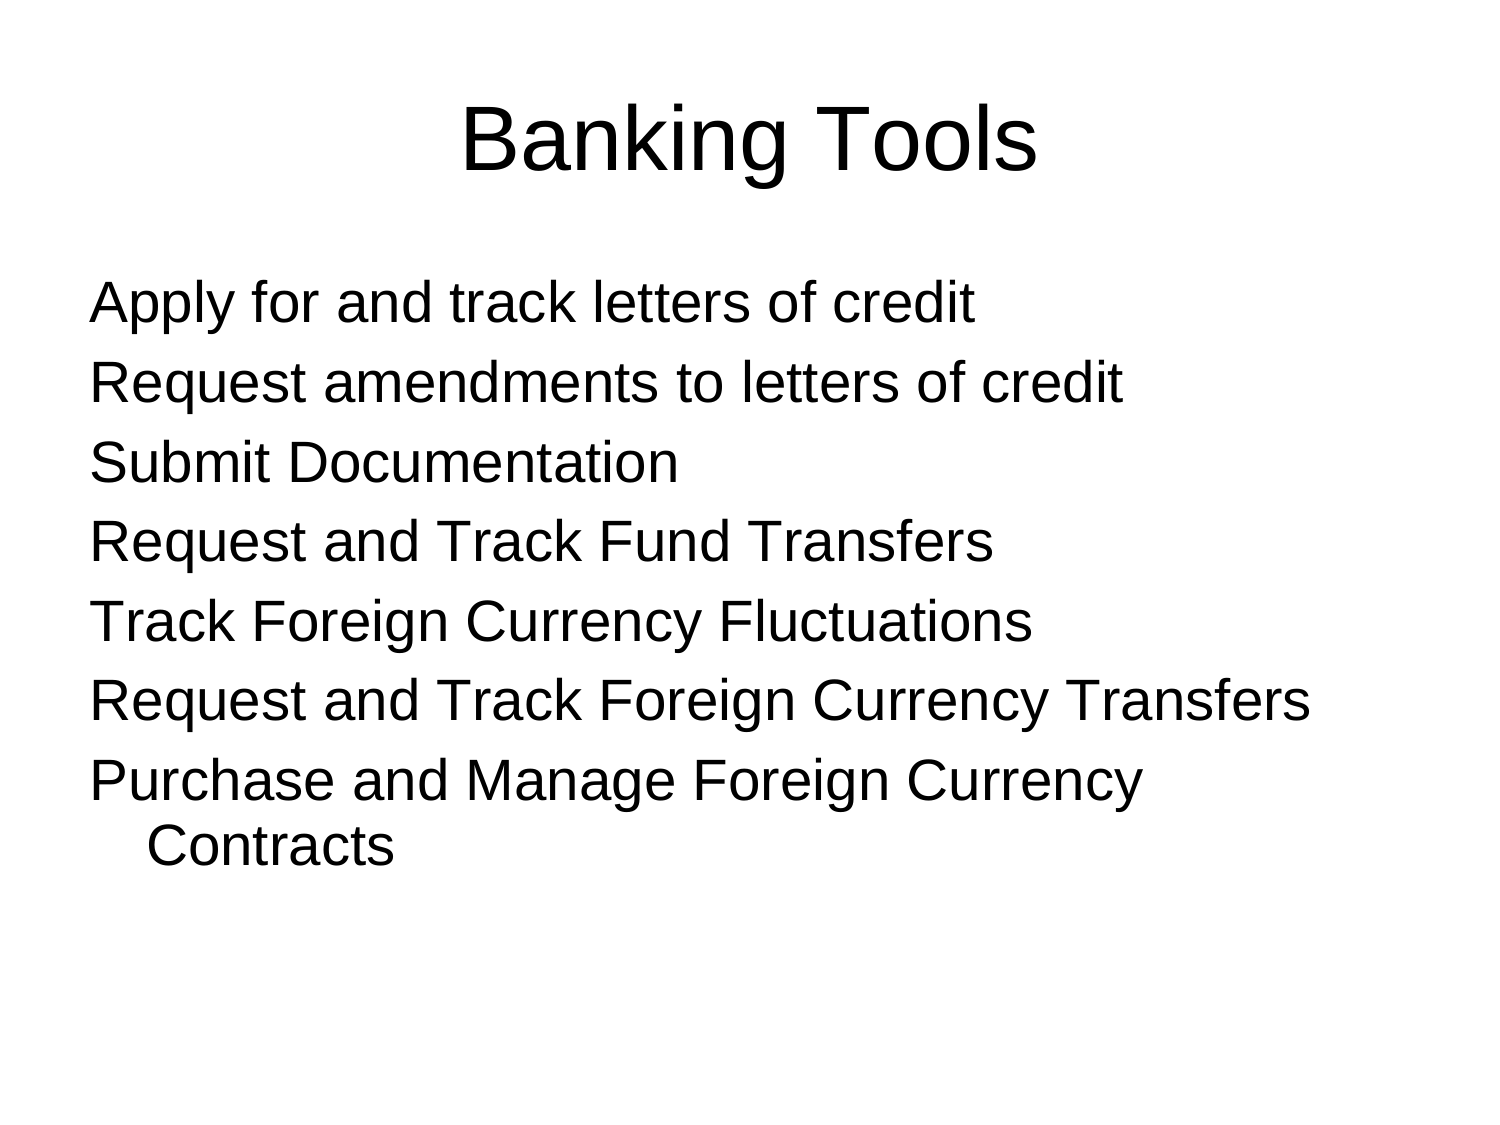

# Banking Tools
Apply for and track letters of credit
Request amendments to letters of credit
Submit Documentation
Request and Track Fund Transfers
Track Foreign Currency Fluctuations
Request and Track Foreign Currency Transfers
Purchase and Manage Foreign Currency Contracts